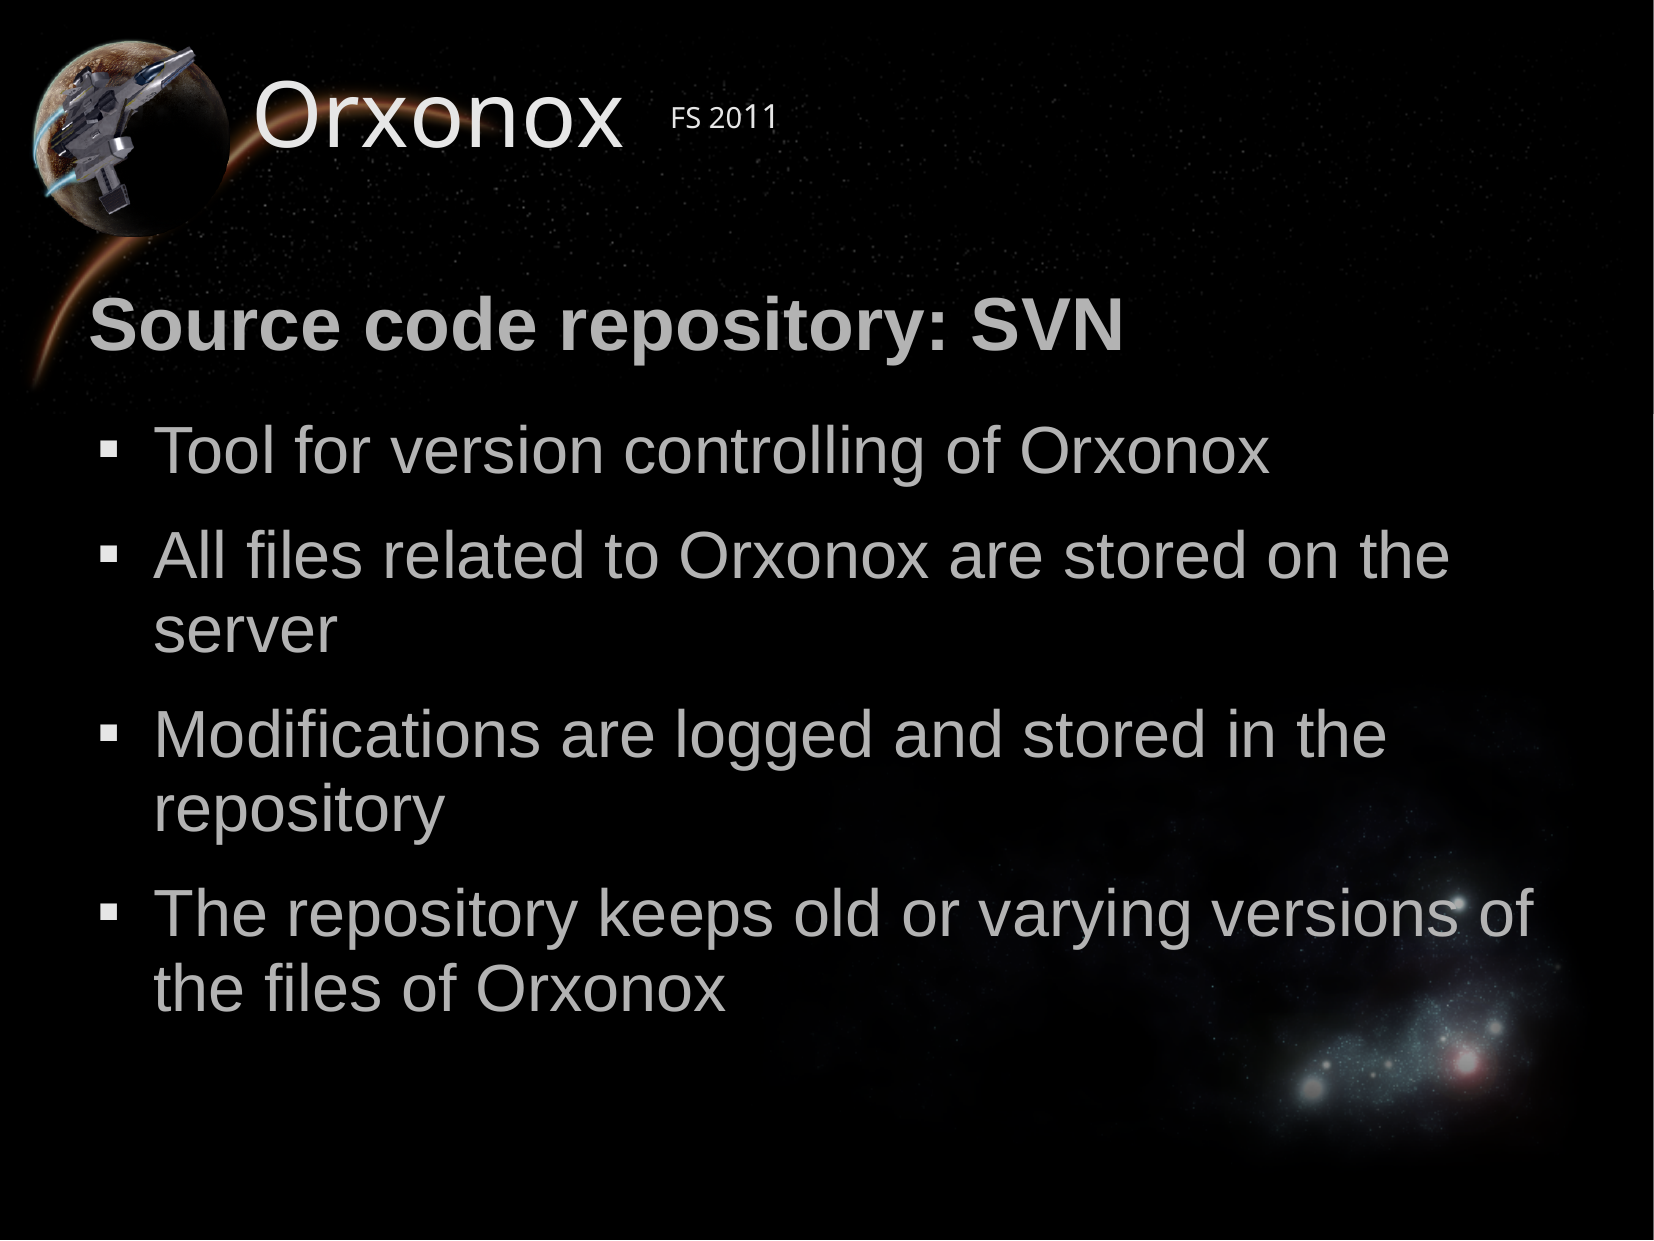

# Source code repository: SVN
Tool for version controlling of Orxonox
All files related to Orxonox are stored on the server
Modifications are logged and stored in the repository
The repository keeps old or varying versions of the files of Orxonox